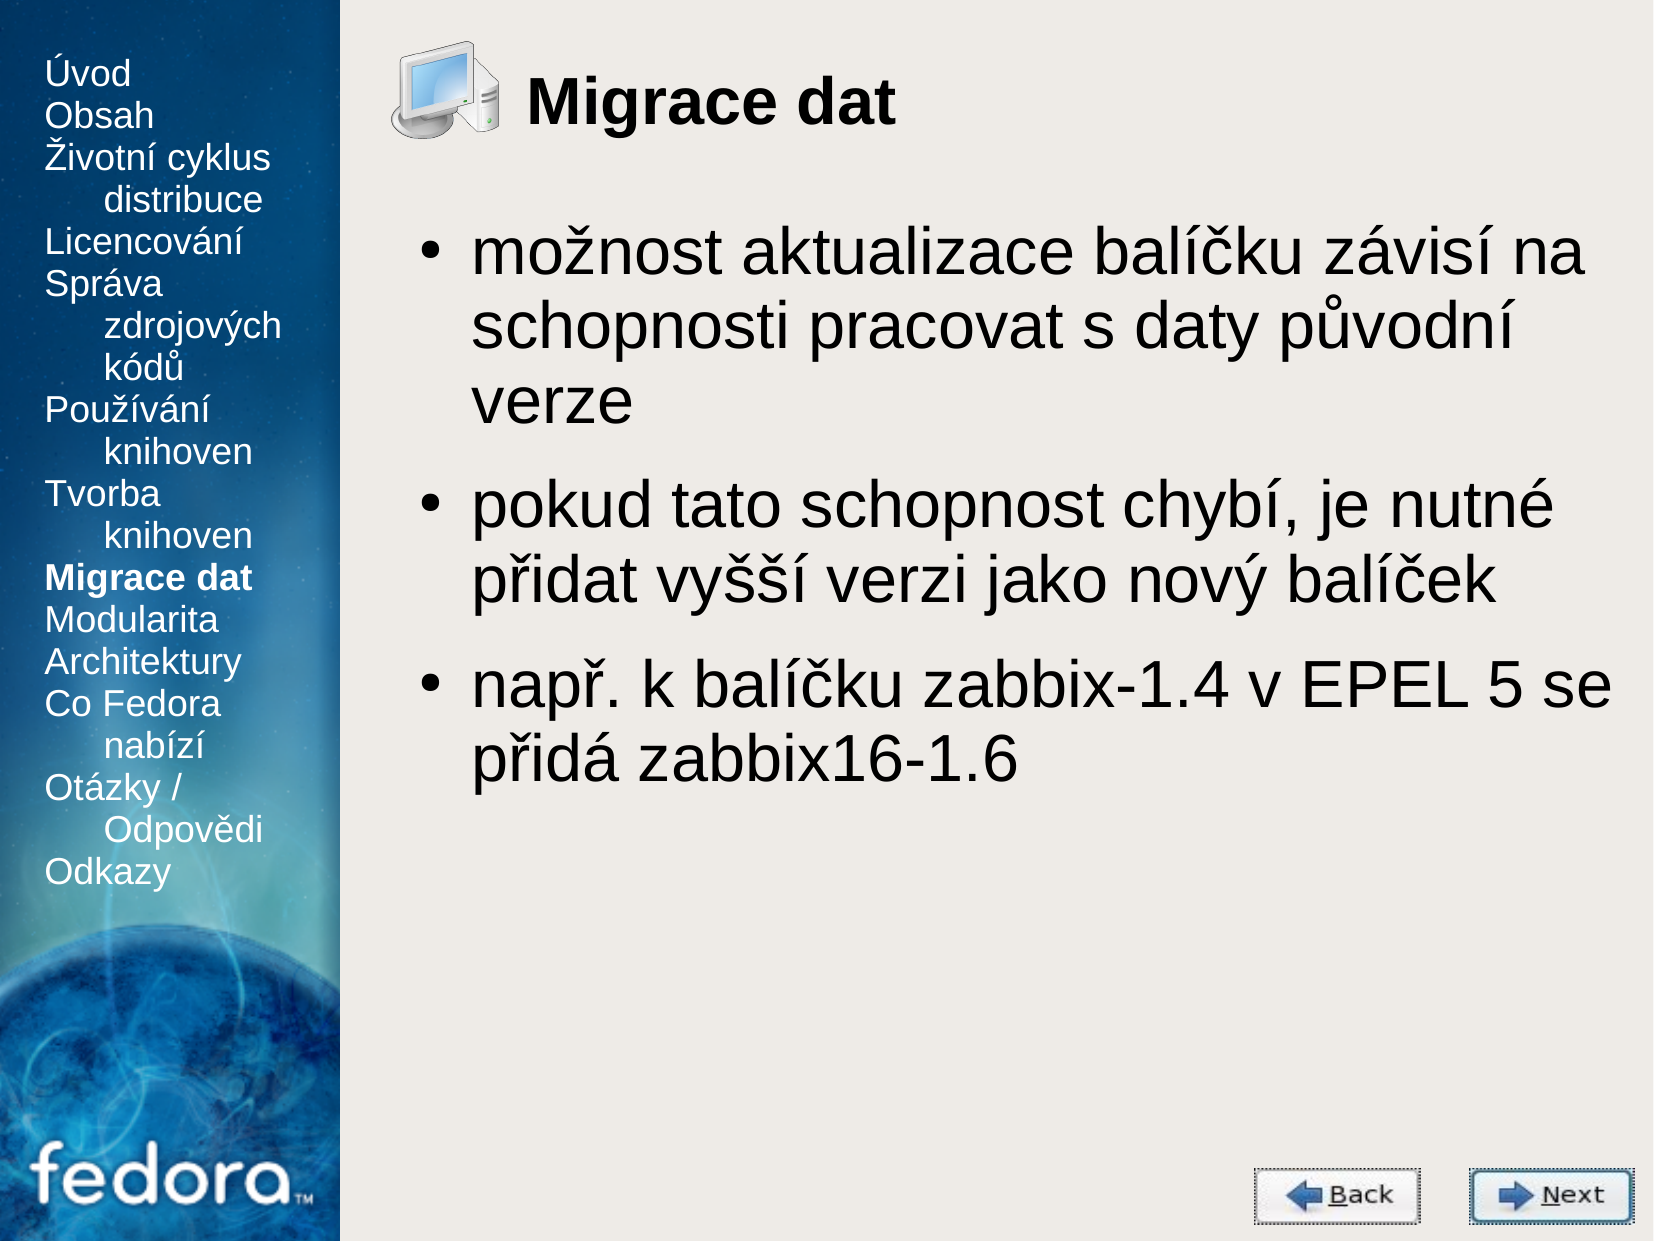

Úvod
Obsah
Životní cyklus distribuce
Licencování
Správa zdrojových kódů
Používání knihoven
Tvorba knihoven
Migrace dat
Modularita
Architektury
Co Fedora nabízí
Otázky / Odpovědi
Odkazy
# Agenda
Migrace dat
možnost aktualizace balíčku závisí na schopnosti pracovat s daty původní verze
pokud tato schopnost chybí, je nutné přidat vyšší verzi jako nový balíček
např. k balíčku zabbix-1.4 v EPEL 5 se přidá zabbix16-1.6